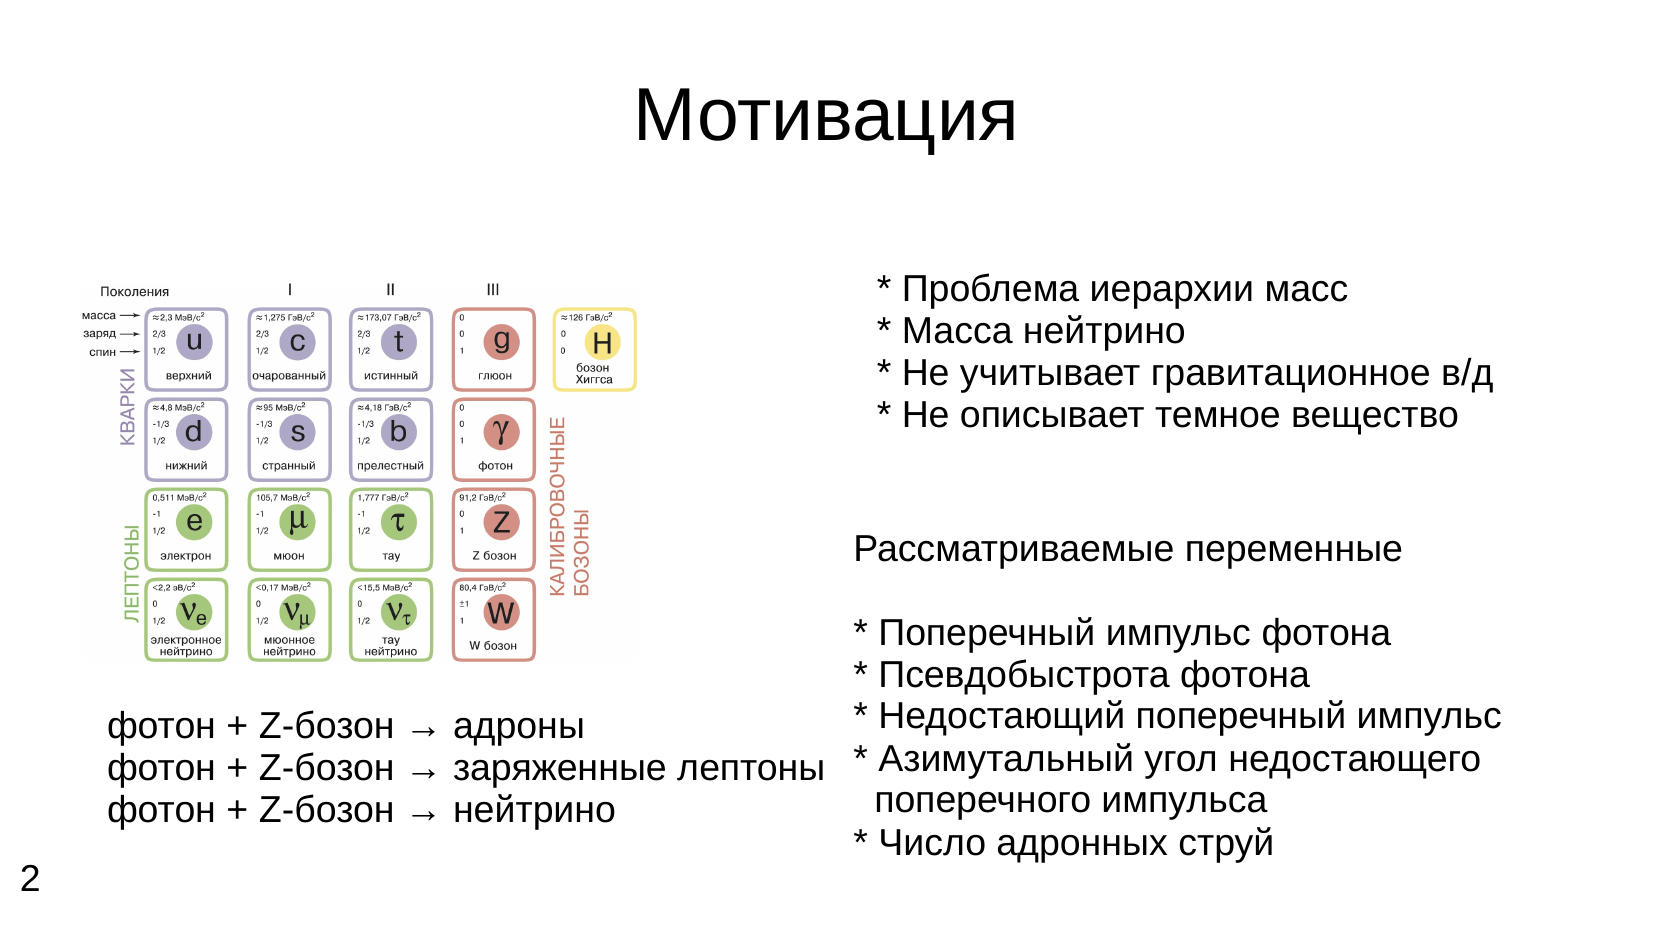

# Мотивация
* Проблема иерархии масс
* Масса нейтрино
* Не учитывает гравитационное в/д
* Не описывает темное вещество
Рассматриваемые переменные
* Поперечный импульс фотона
* Псевдобыстрота фотона
* Недостающий поперечный импульс
* Азимутальный угол недостающего
 поперечного импульса
* Число адронных струй
фотон + Z-бозон → адроны
фотон + Z-бозон → заряженные лептоны
фотон + Z-бозон → нейтрино